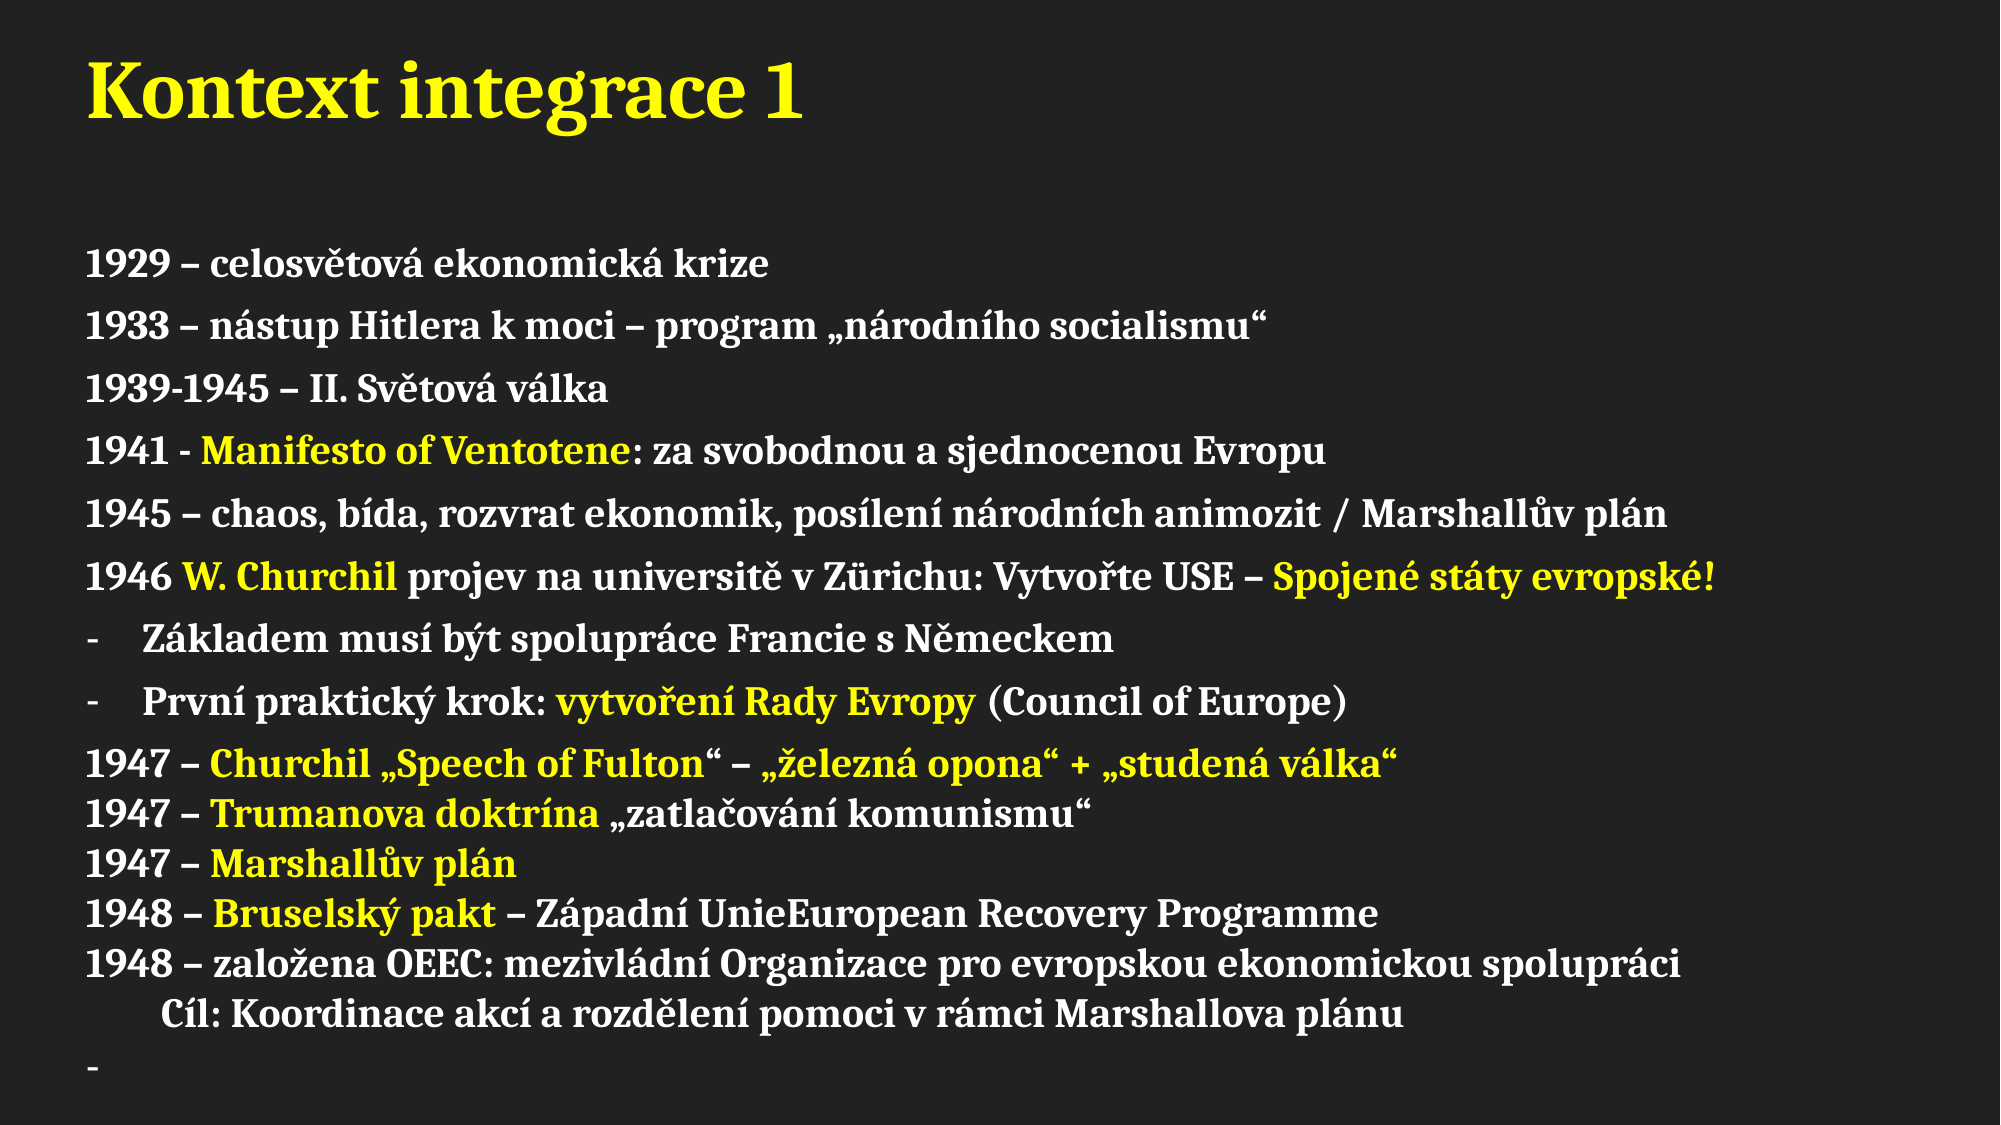

Kontext integrace 1
1929 – celosvětová ekonomická krize
1933 – nástup Hitlera k moci – program „národního socialismu“
1939-1945 – II. Světová válka
1941 - Manifesto of Ventotene: za svobodnou a sjednocenou Evropu
1945 – chaos, bída, rozvrat ekonomik, posílení národních animozit / Marshallův plán
1946 W. Churchil projev na universitě v Zürichu: Vytvořte USE – Spojené státy evropské!
Základem musí být spolupráce Francie s Německem
První praktický krok: vytvoření Rady Evropy (Council of Europe)
1947 – Churchil „Speech of Fulton“ – „železná opona“ + „studená válka“
1947 – Trumanova doktrína „zatlačování komunismu“
1947 – Marshallův plán
1948 – Bruselský pakt – Západní UnieEuropean Recovery Programme
1948 – založena OEEC: mezivládní Organizace pro evropskou ekonomickou spolupráci
	Cíl: Koordinace akcí a rozdělení pomoci v rámci Marshallova plánu